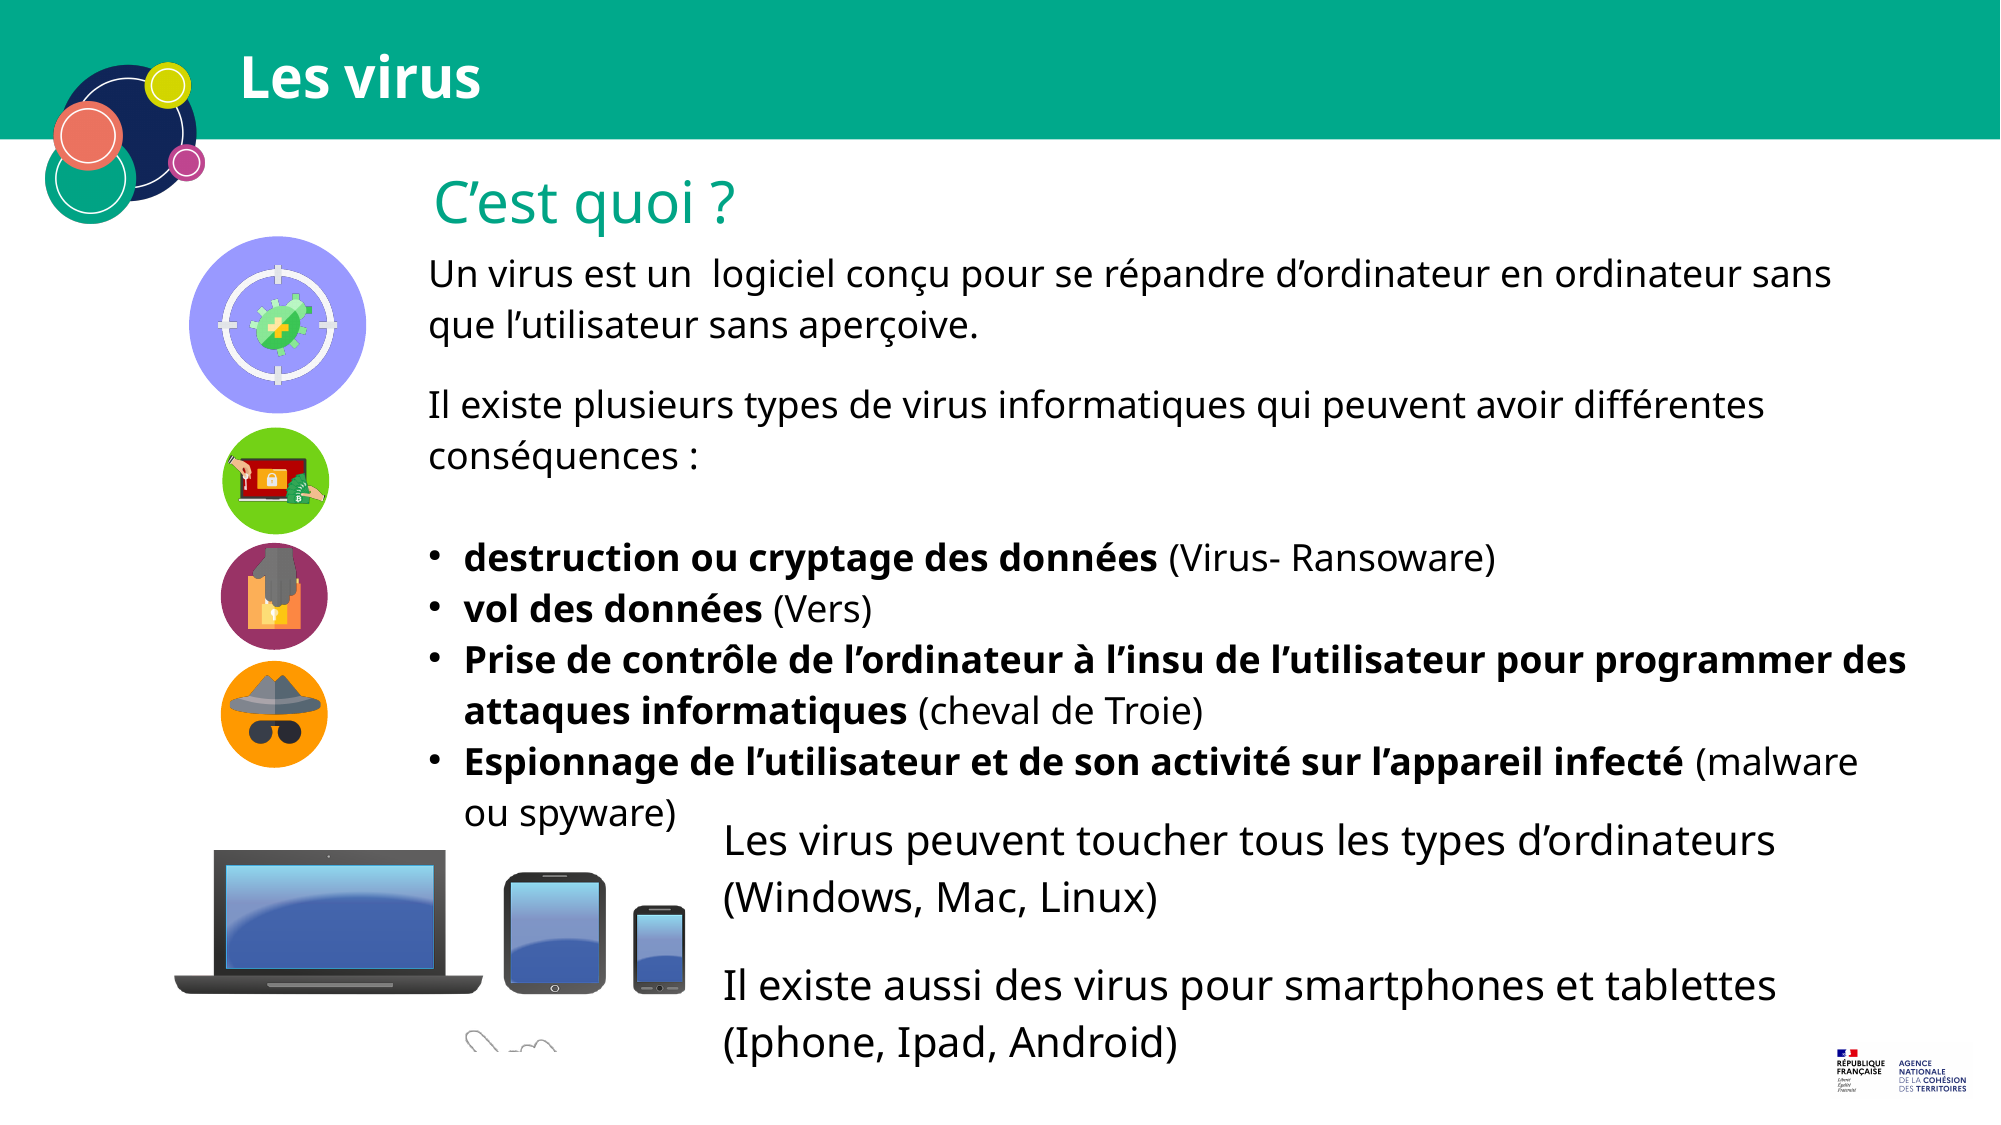

Les virus
C’est quoi ?
Un virus est un logiciel conçu pour se répandre d’ordinateur en ordinateur sans que l’utilisateur sans aperçoive.
Il existe plusieurs types de virus informatiques qui peuvent avoir différentes conséquences :
destruction ou cryptage des données (Virus- Ransoware)
vol des données (Vers)
Prise de contrôle de l’ordinateur à l’insu de l’utilisateur pour programmer des attaques informatiques (cheval de Troie)
Espionnage de l’utilisateur et de son activité sur l’appareil infecté (malware ou spyware)
Les virus peuvent toucher tous les types d’ordinateurs
(Windows, Mac, Linux)
Il existe aussi des virus pour smartphones et tablettes
(Iphone, Ipad, Android)